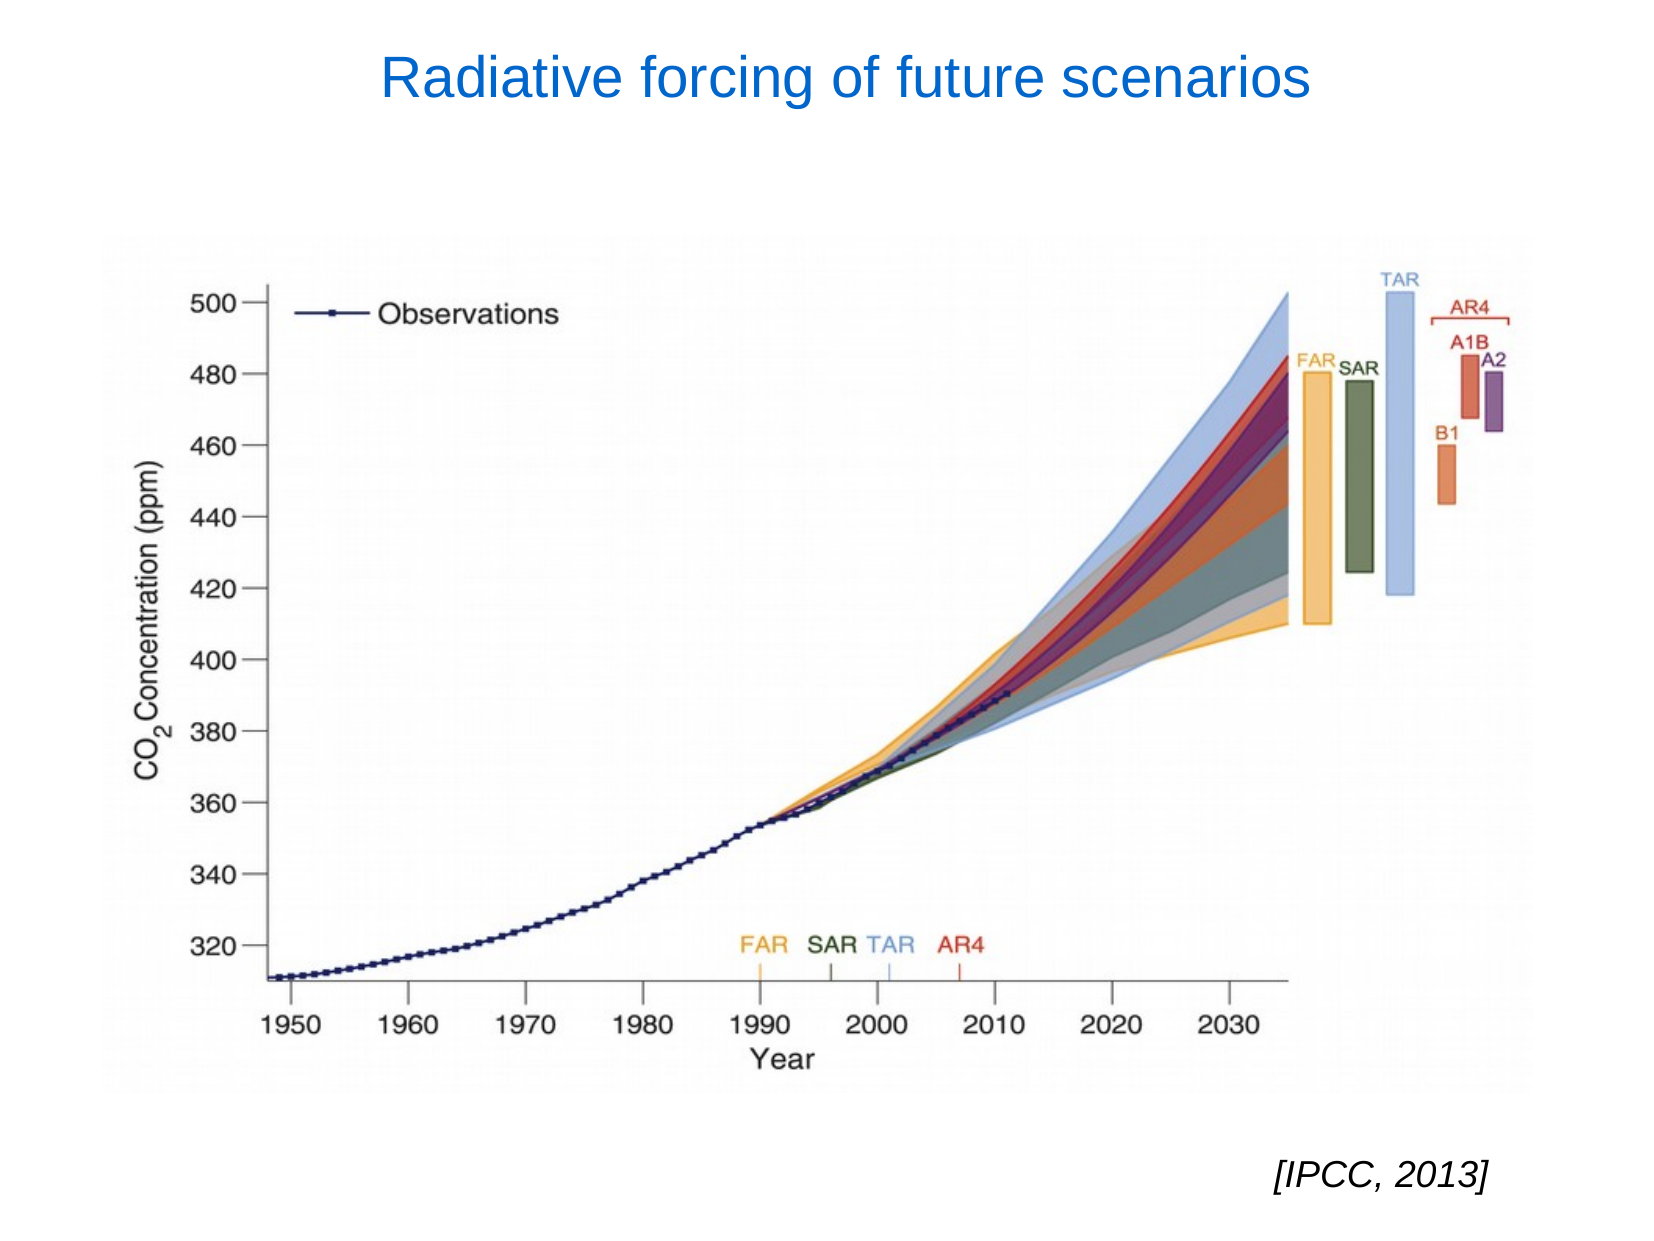

Radiative forcing of future scenarios
[IPCC, 2013]